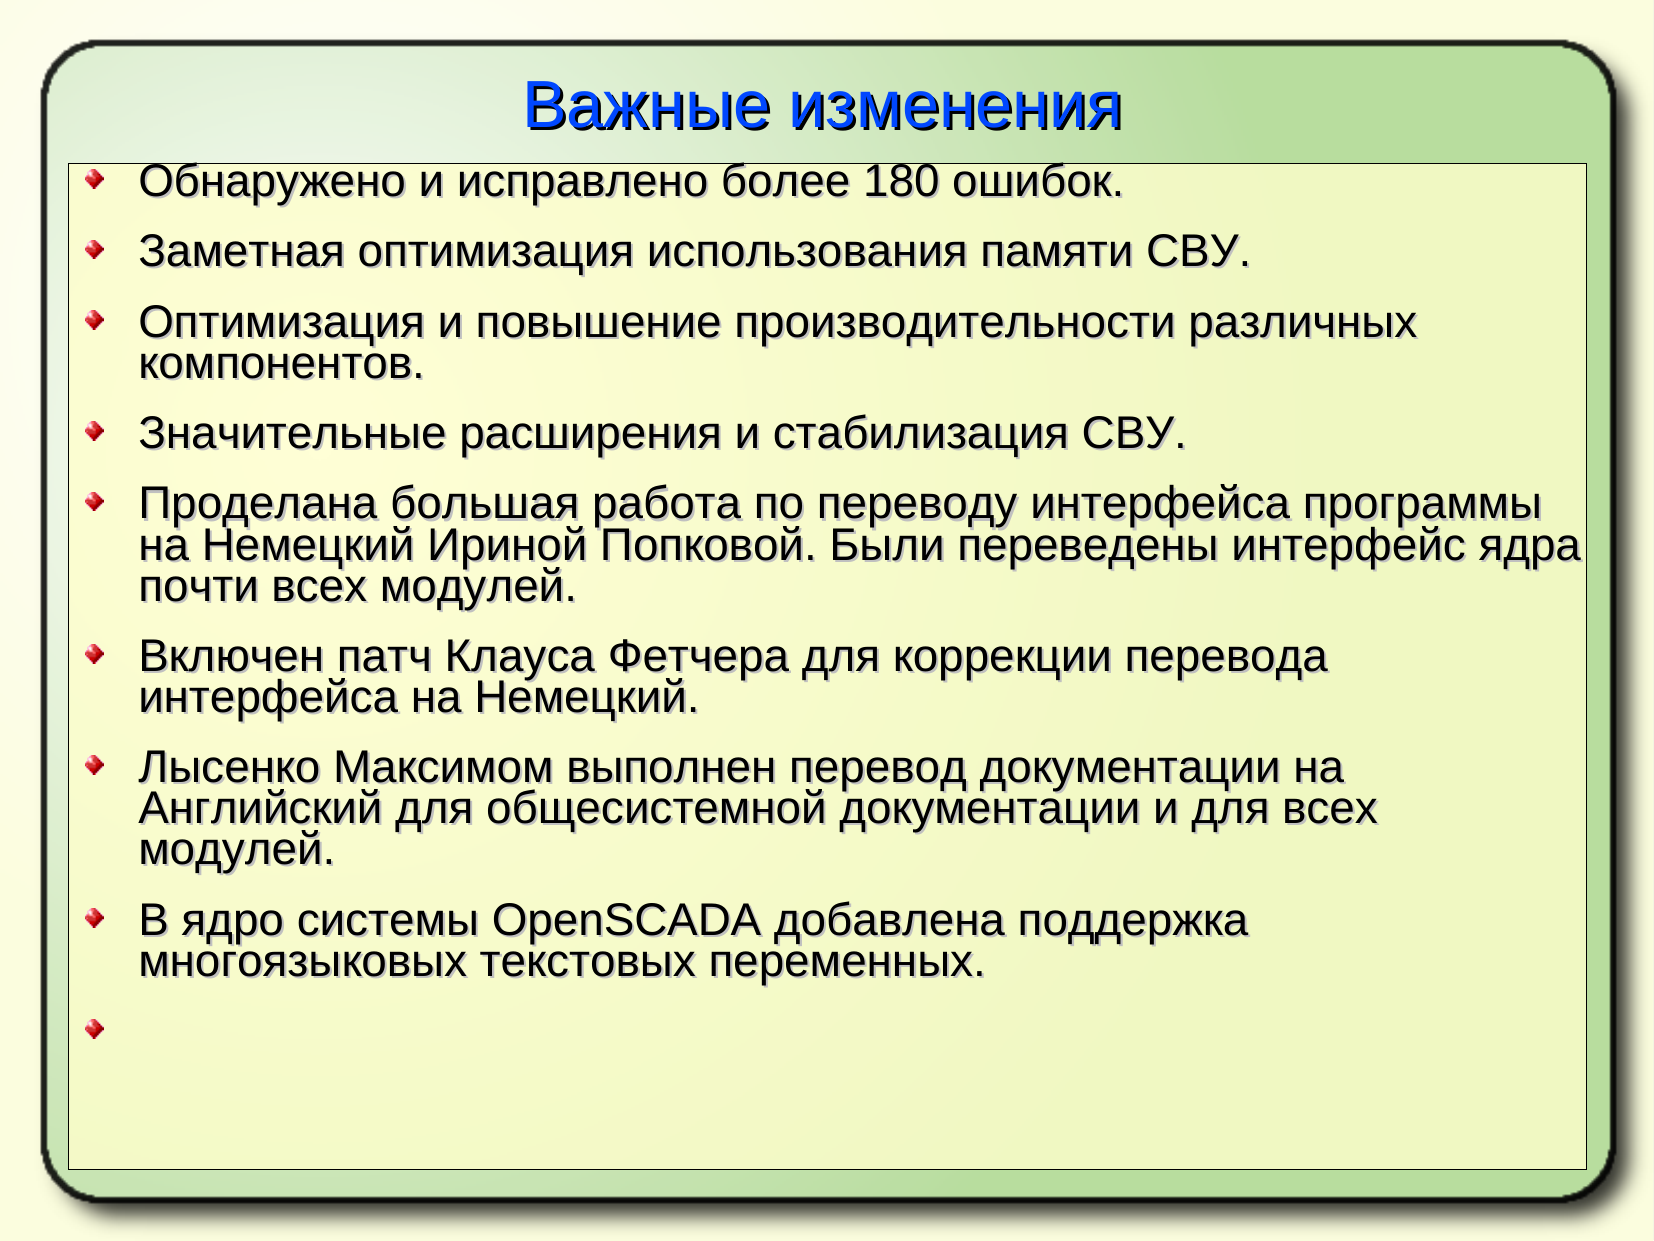

# Важные изменения
Обнаружено и исправлено более 180 ошибок.
Заметная оптимизация использования памяти СВУ.
Оптимизация и повышение производительности различных компонентов.
Значительные расширения и стабилизация СВУ.
Проделана большая работа по переводу интерфейса программы на Немецкий Ириной Попковой. Были переведены интерфейс ядра почти всех модулей.
Включен патч Клауса Фетчера для коррекции перевода интерфейса на Немецкий.
Лысенко Максимом выполнен перевод документации на Английский для общесистемной документации и для всех модулей.
В ядро системы OpenSCADA добавлена поддержка многоязыковых текстовых переменных.